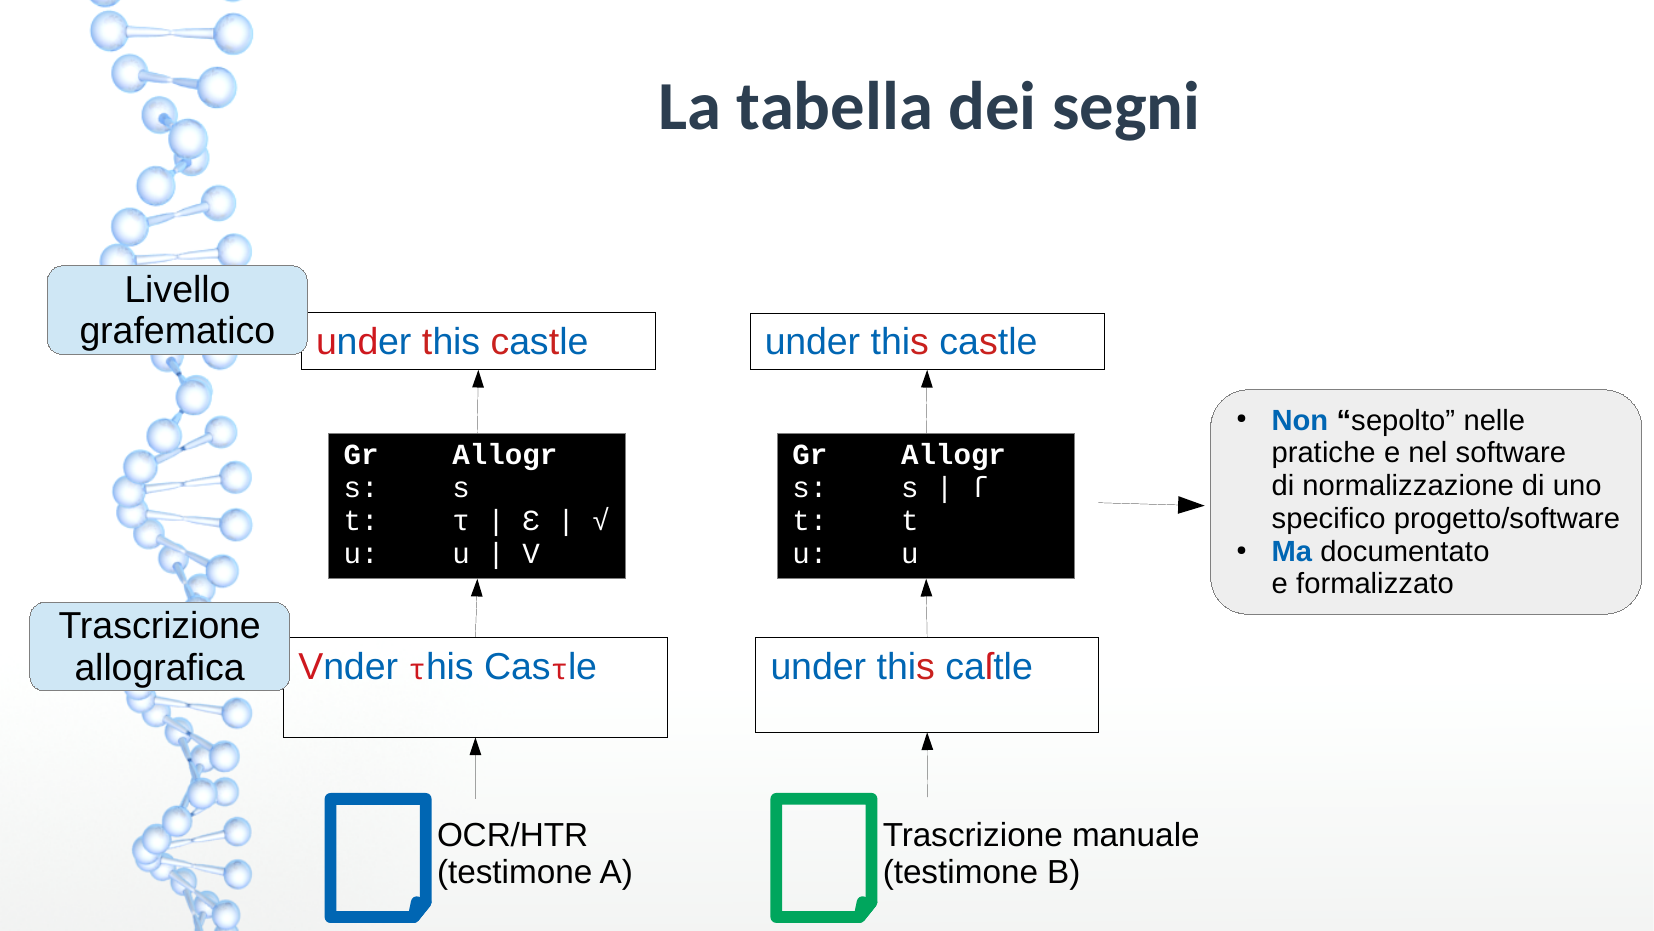

# La tabella dei segni
Livello
grafematico
under this castle
under this castle
Non “sepolto” nelle
pratiche e nel software
di normalizzazione di uno
specifico progetto/software
Ma documentato
e formalizzato
Gr	 Allogr
s:	 s
t:	 τ | Ɛ | √
u:	 u | V
Gr	 Allogr
s:	 s | ſ
t:	 t
u:	 u
Trascrizione
allografica
Vnder τhis Casτle
under this caſtle
OCR/HTR
(testimone A)
Trascrizione manuale
(testimone B)